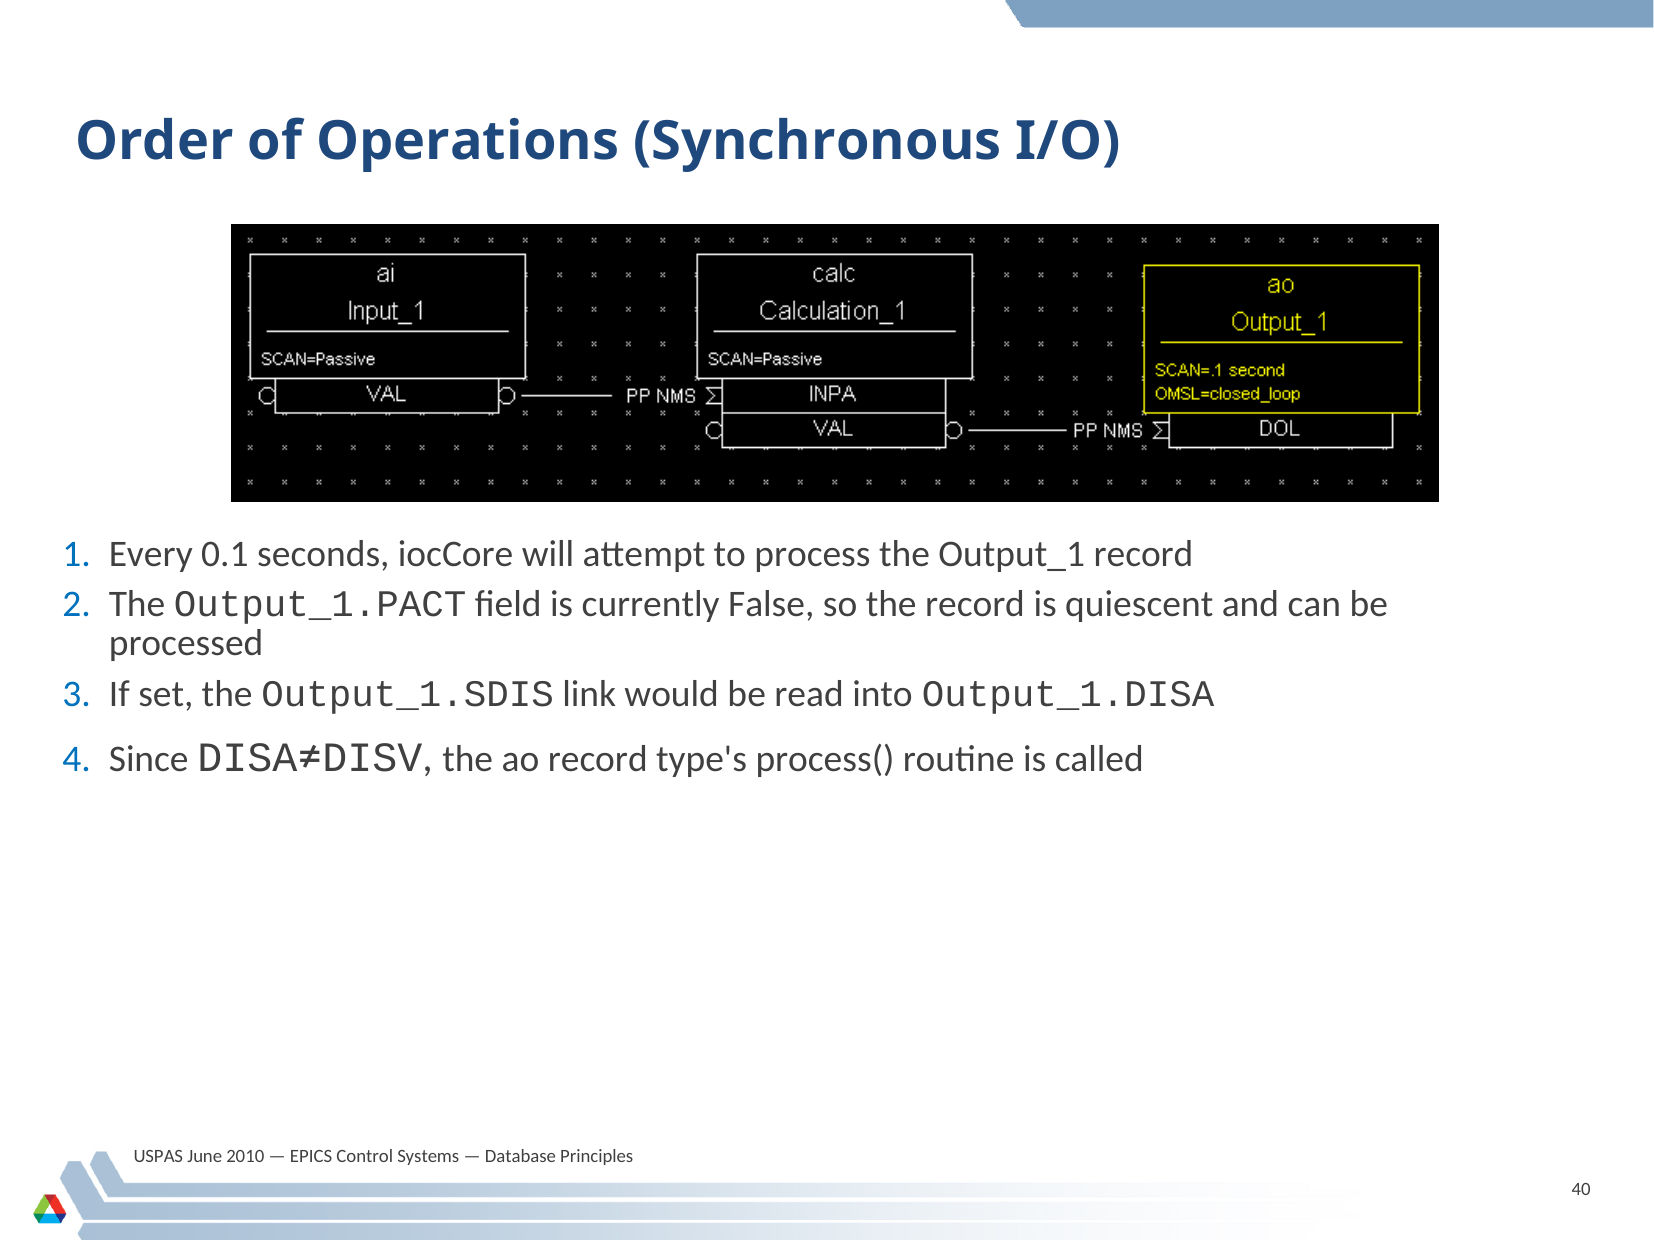

# Order of Operations (Synchronous I/O)
Every 0.1 seconds, iocCore will attempt to process the Output_1 record
The Output_1.PACT field is currently False, so the record is quiescent and can be processed
If set, the Output_1.SDIS link would be read into Output_1.DISA
Since DISA≠DISV, the ao record type's process() routine is called
USPAS June 2010 — EPICS Control Systems — Database Principles
40